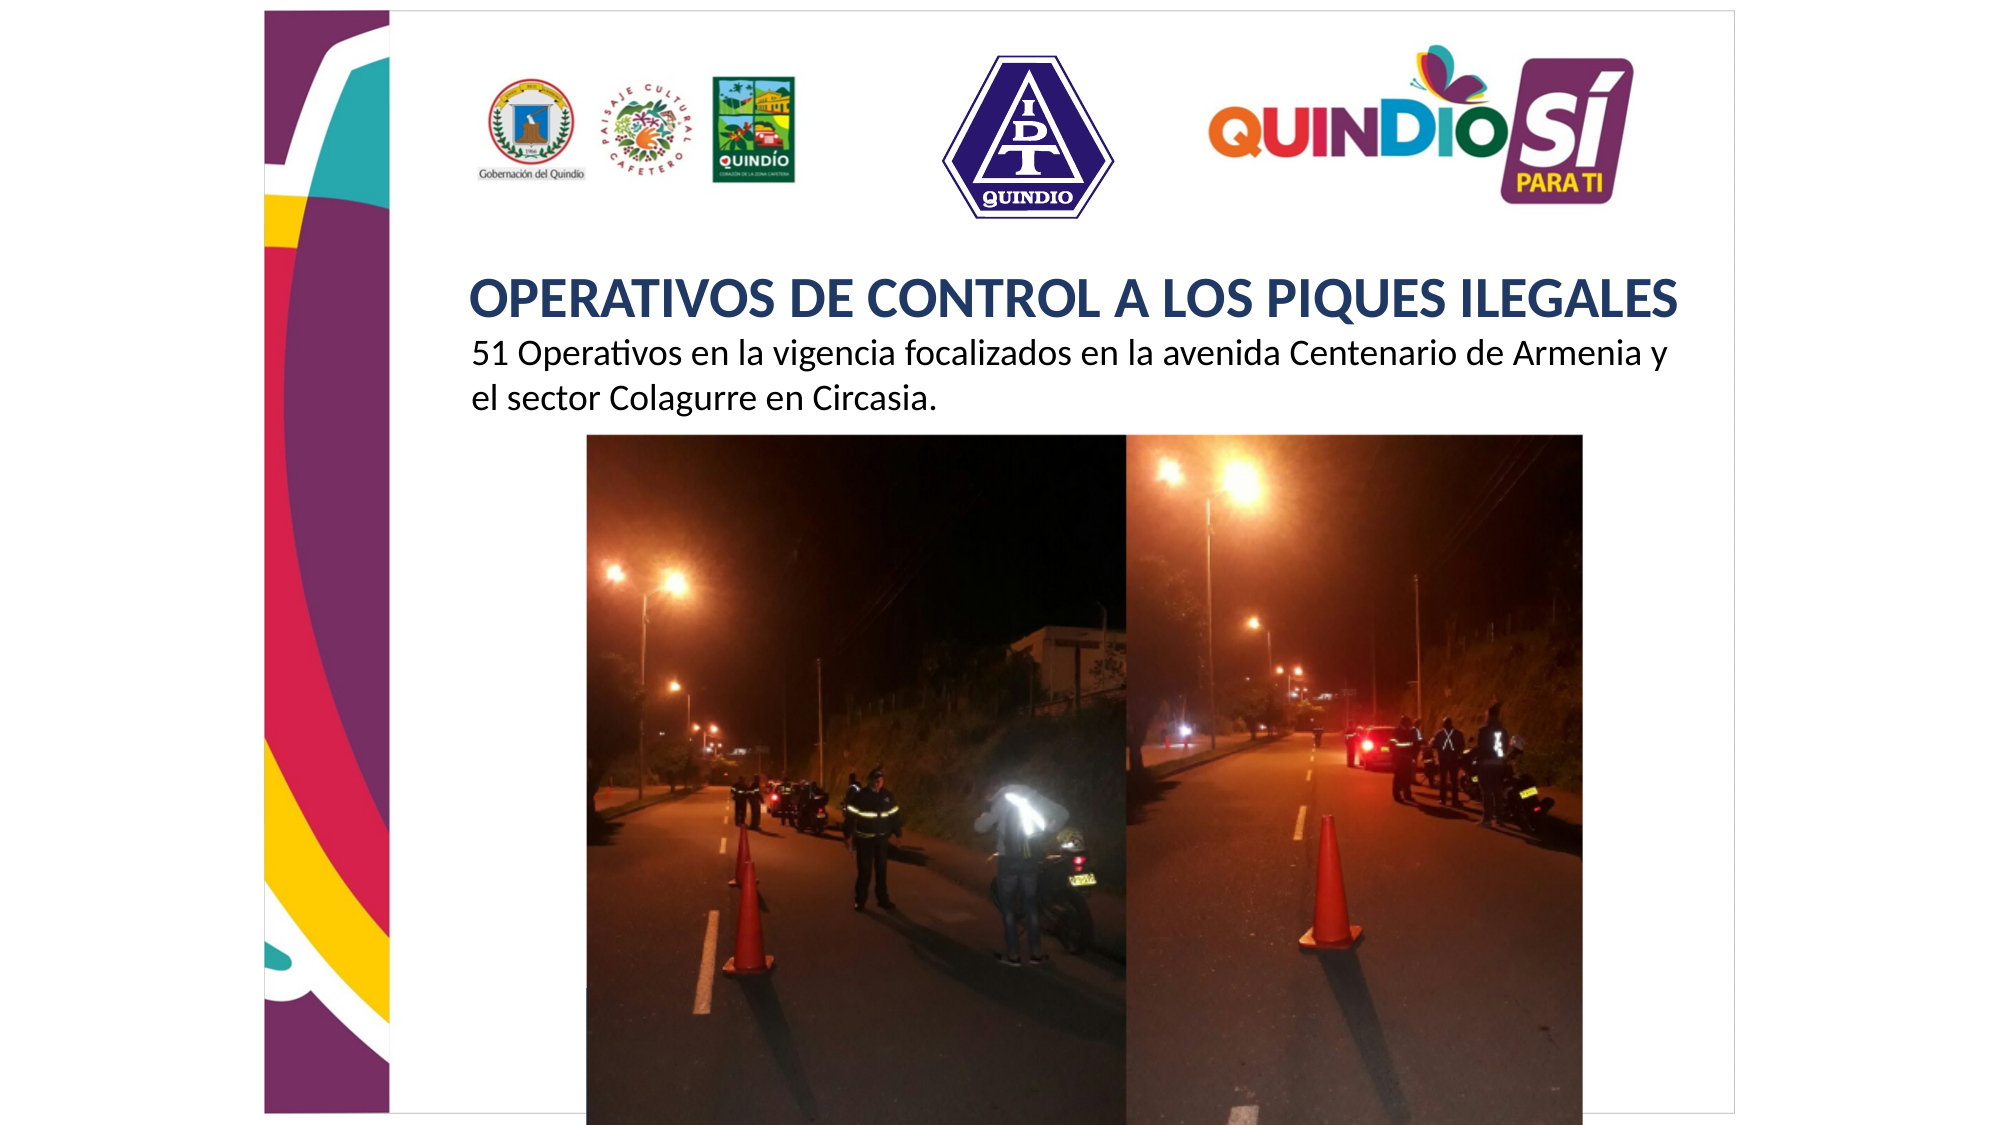

# OPERATIVOS DE CONTROL A LOS PIQUES ILEGALES
51 Operativos en la vigencia focalizados en la avenida Centenario de Armenia y el sector Colagurre en Circasia.
GLORIA MERCEDES BUITRAGO SALAZAR
Directora General